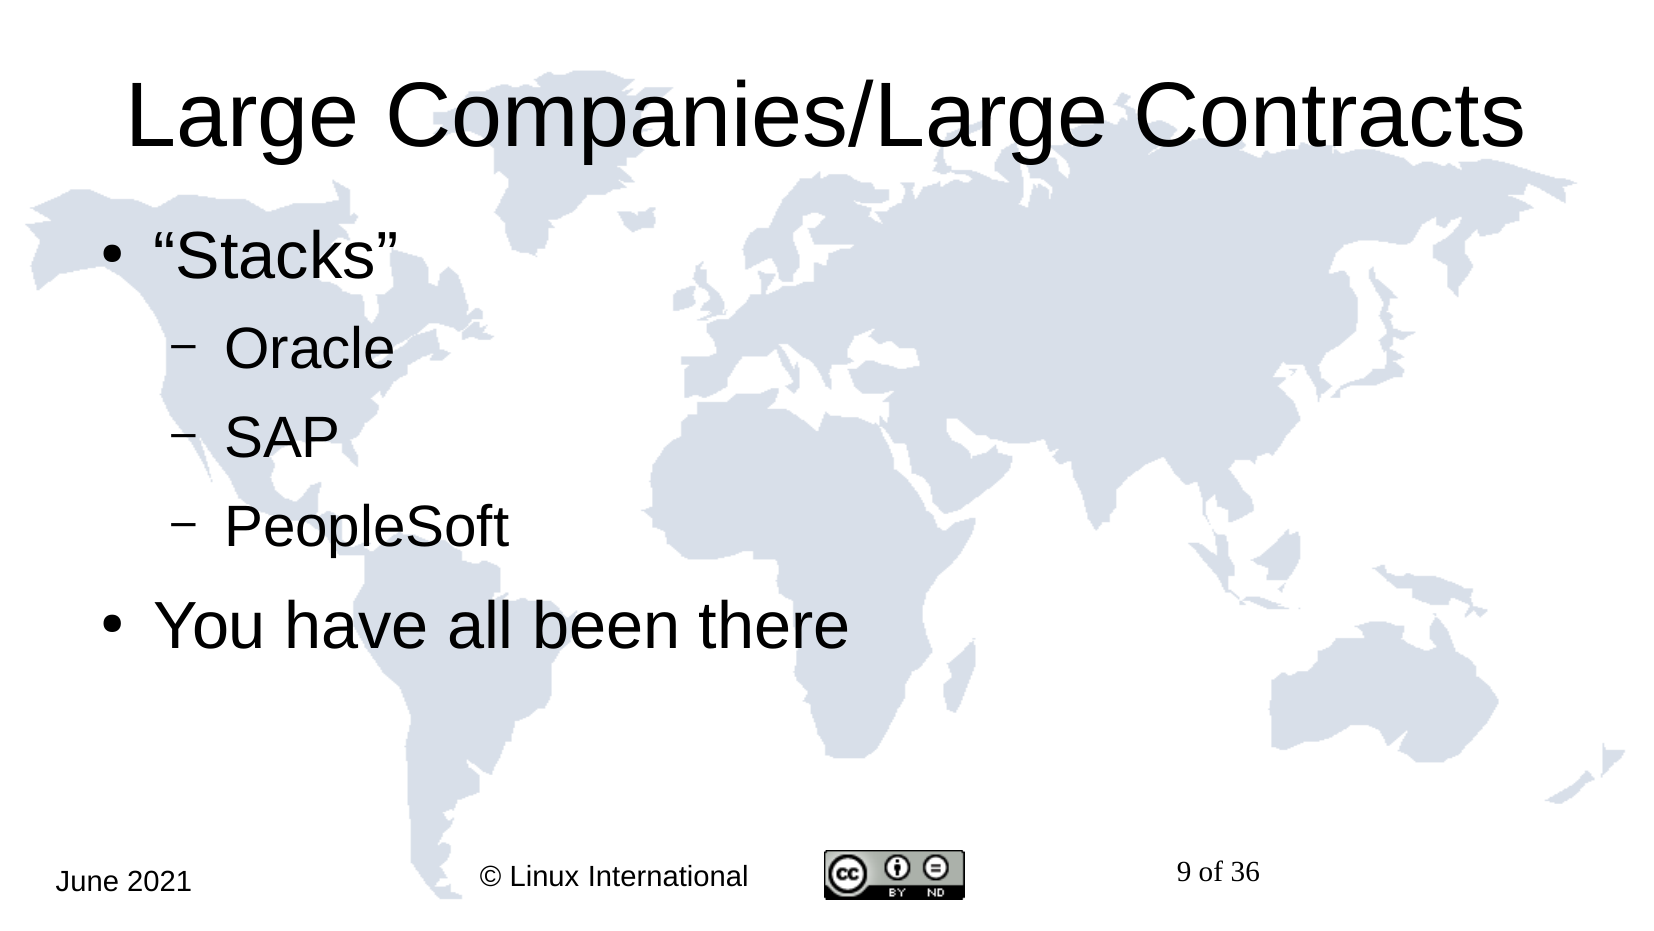

# Large Companies/Large Contracts
“Stacks”
Oracle
SAP
PeopleSoft
You have all been there
9